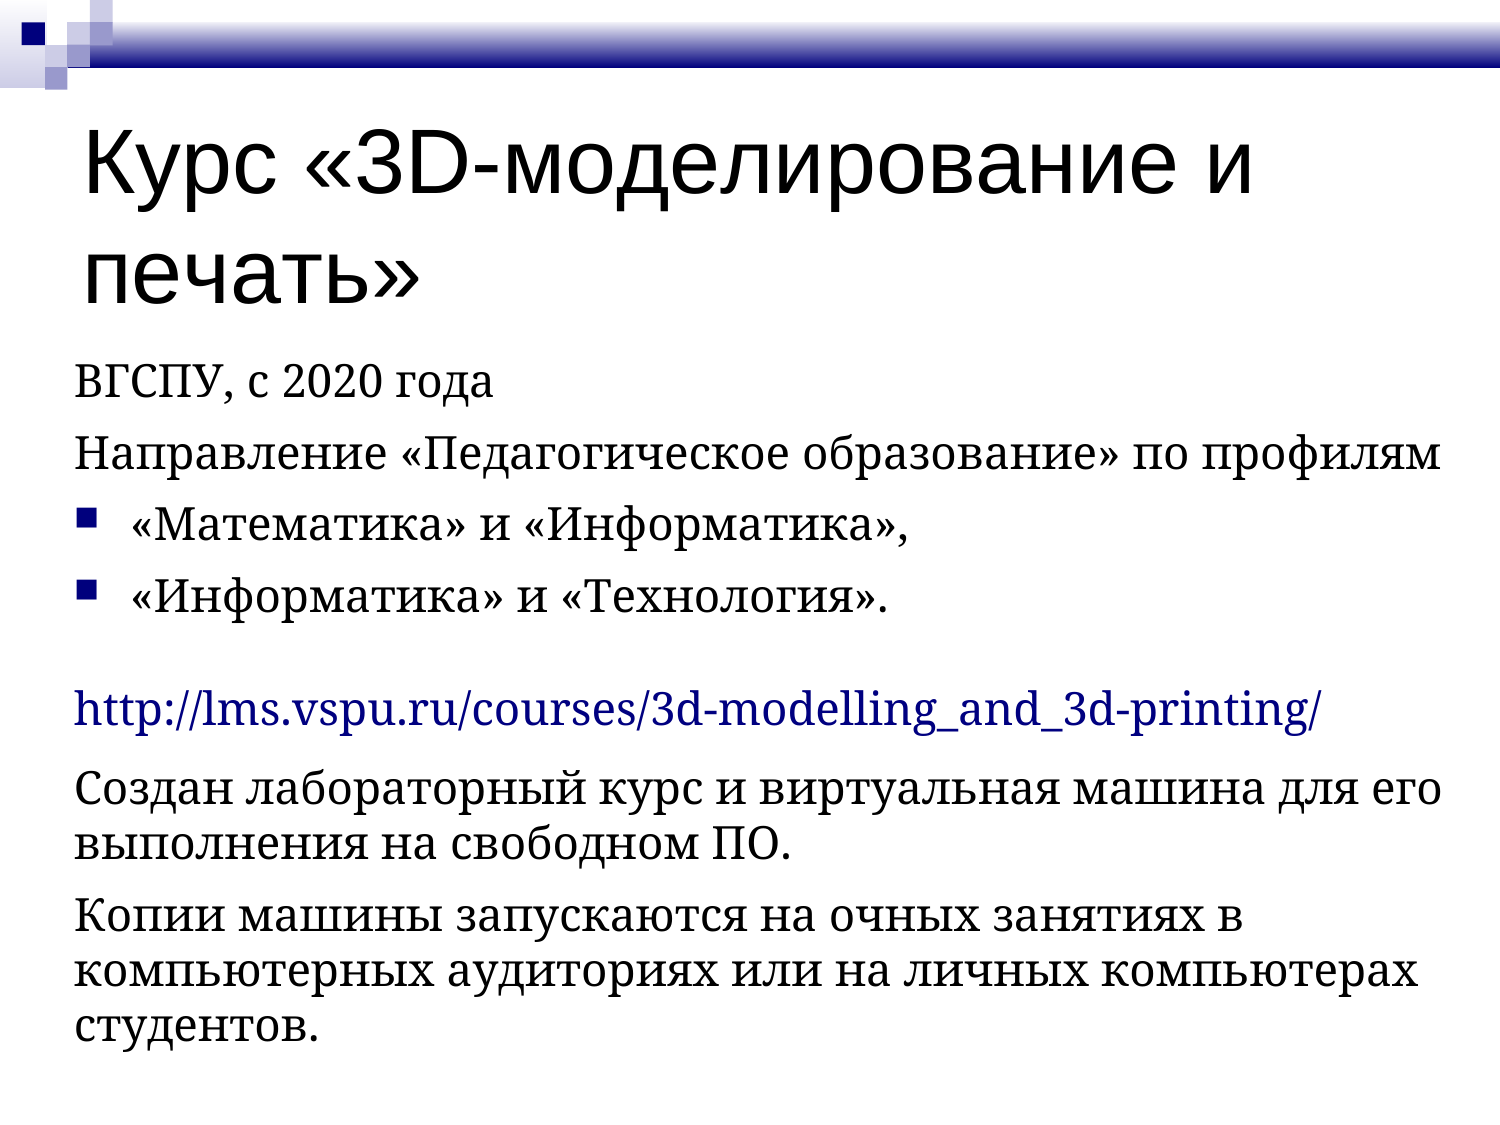

Курс «3D-моделирование и печать»
# ВГСПУ, с 2020 года
Направление «Педагогическое образование» по профилям
«Математика» и «Информатика»,
«Информатика» и «Технология».
http://lms.vspu.ru/courses/3d-modelling_and_3d-printing/
Cоздан лабораторный курс и виртуальная машина для его выполнения на свободном ПО.
Копии машины запускаются на очных занятиях в компьютерных аудиториях или на личных компьютерах студентов.